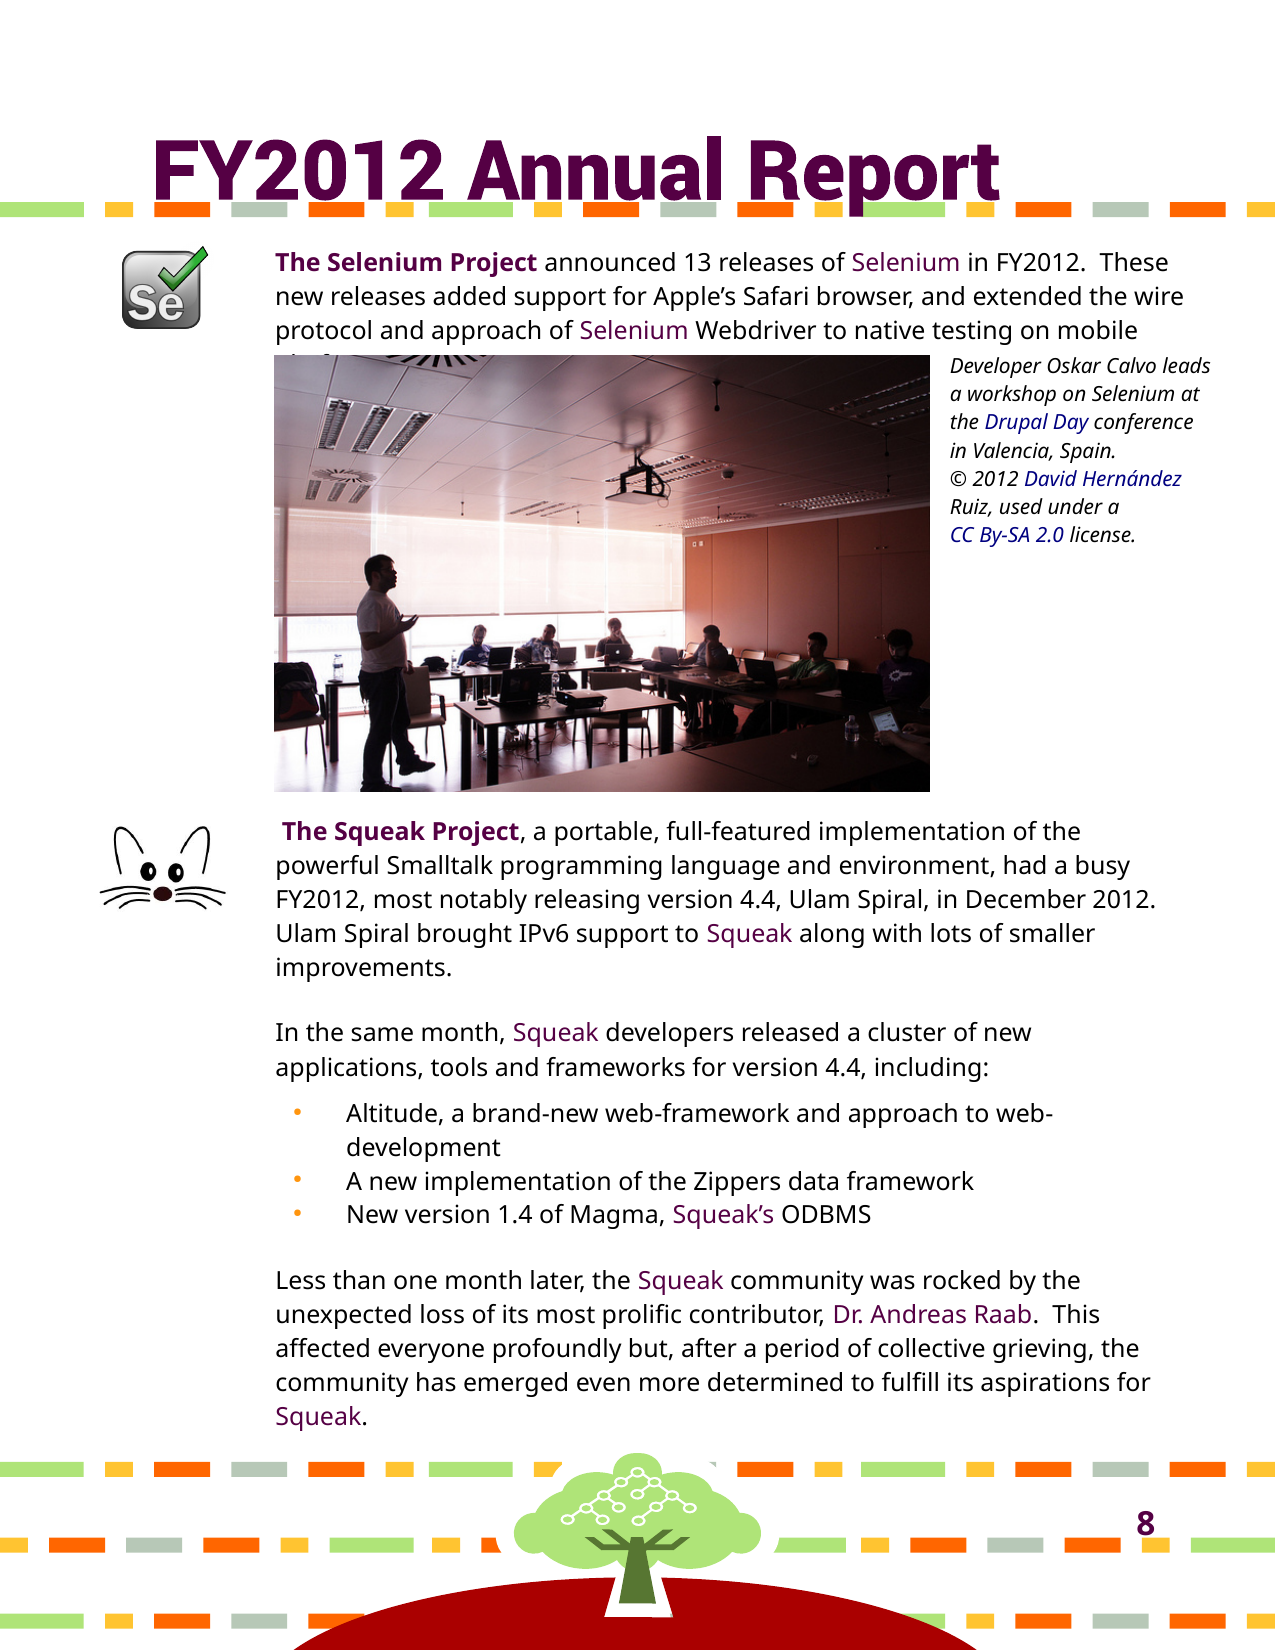

# The Selenium Project announced 13 releases of Selenium in FY2012. These new releases added support for Apple’s Safari browser, and extended the wire protocol and approach of Selenium Webdriver to native testing on mobile platforms.
Developer Oskar Calvo leads
a workshop on Selenium at
the Drupal Day conference
in Valencia, Spain.
© 2012 David Hernández
Ruiz, used under a
CC By-SA 2.0 license.
 The Squeak Project, a portable, full-featured implementation of the powerful Smalltalk programming language and environment, had a busy FY2012, most notably releasing version 4.4, Ulam Spiral, in December 2012. Ulam Spiral brought IPv6 support to Squeak along with lots of smaller improvements.
In the same month, Squeak developers released a cluster of new applications, tools and frameworks for version 4.4, including:
Altitude, a brand-new web-framework and approach to web-development
A new implementation of the Zippers data framework
New version 1.4 of Magma, Squeak’s ODBMS
Less than one month later, the Squeak community was rocked by the unexpected loss of its most prolific contributor, Dr. Andreas Raab. This affected everyone profoundly but, after a period of collective grieving, the community has emerged even more determined to fulfill its aspirations for Squeak.